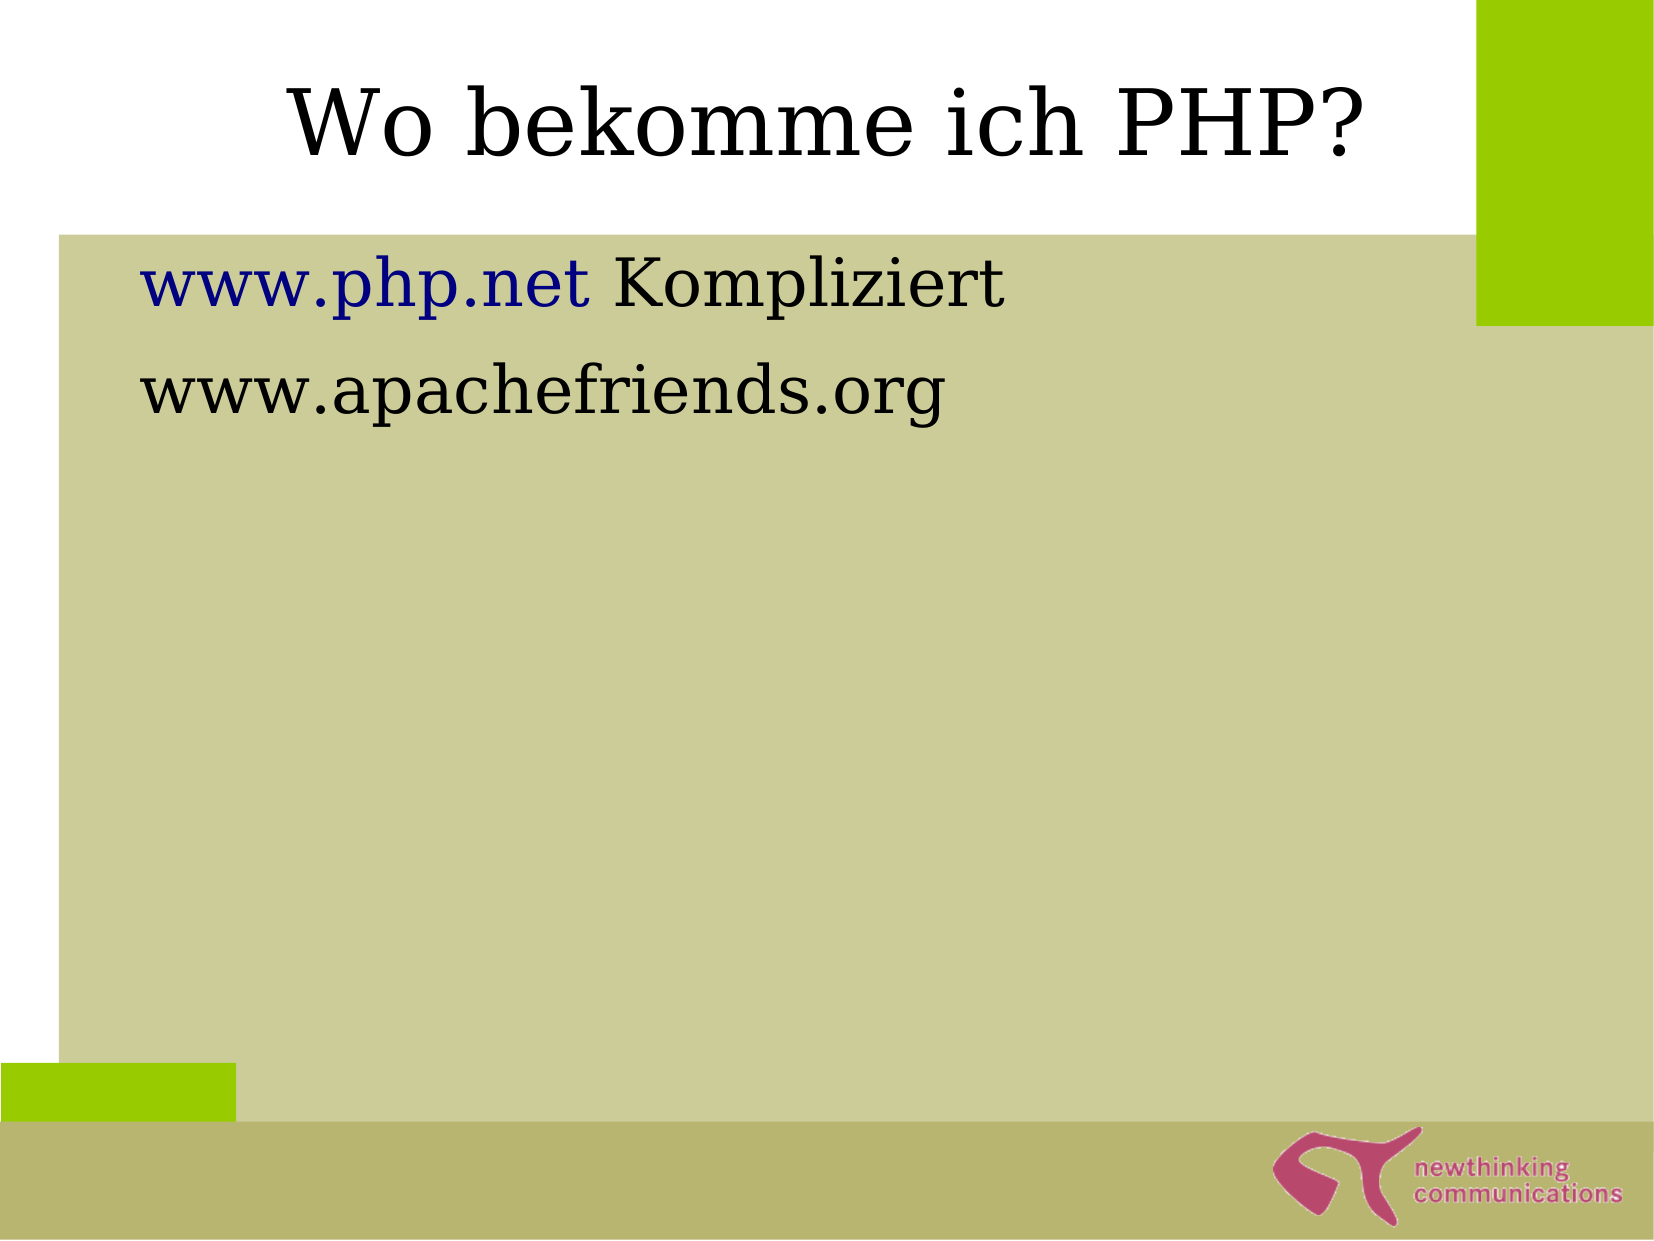

# Wo bekomme ich PHP?
www.php.net Kompliziert
www.apachefriends.org